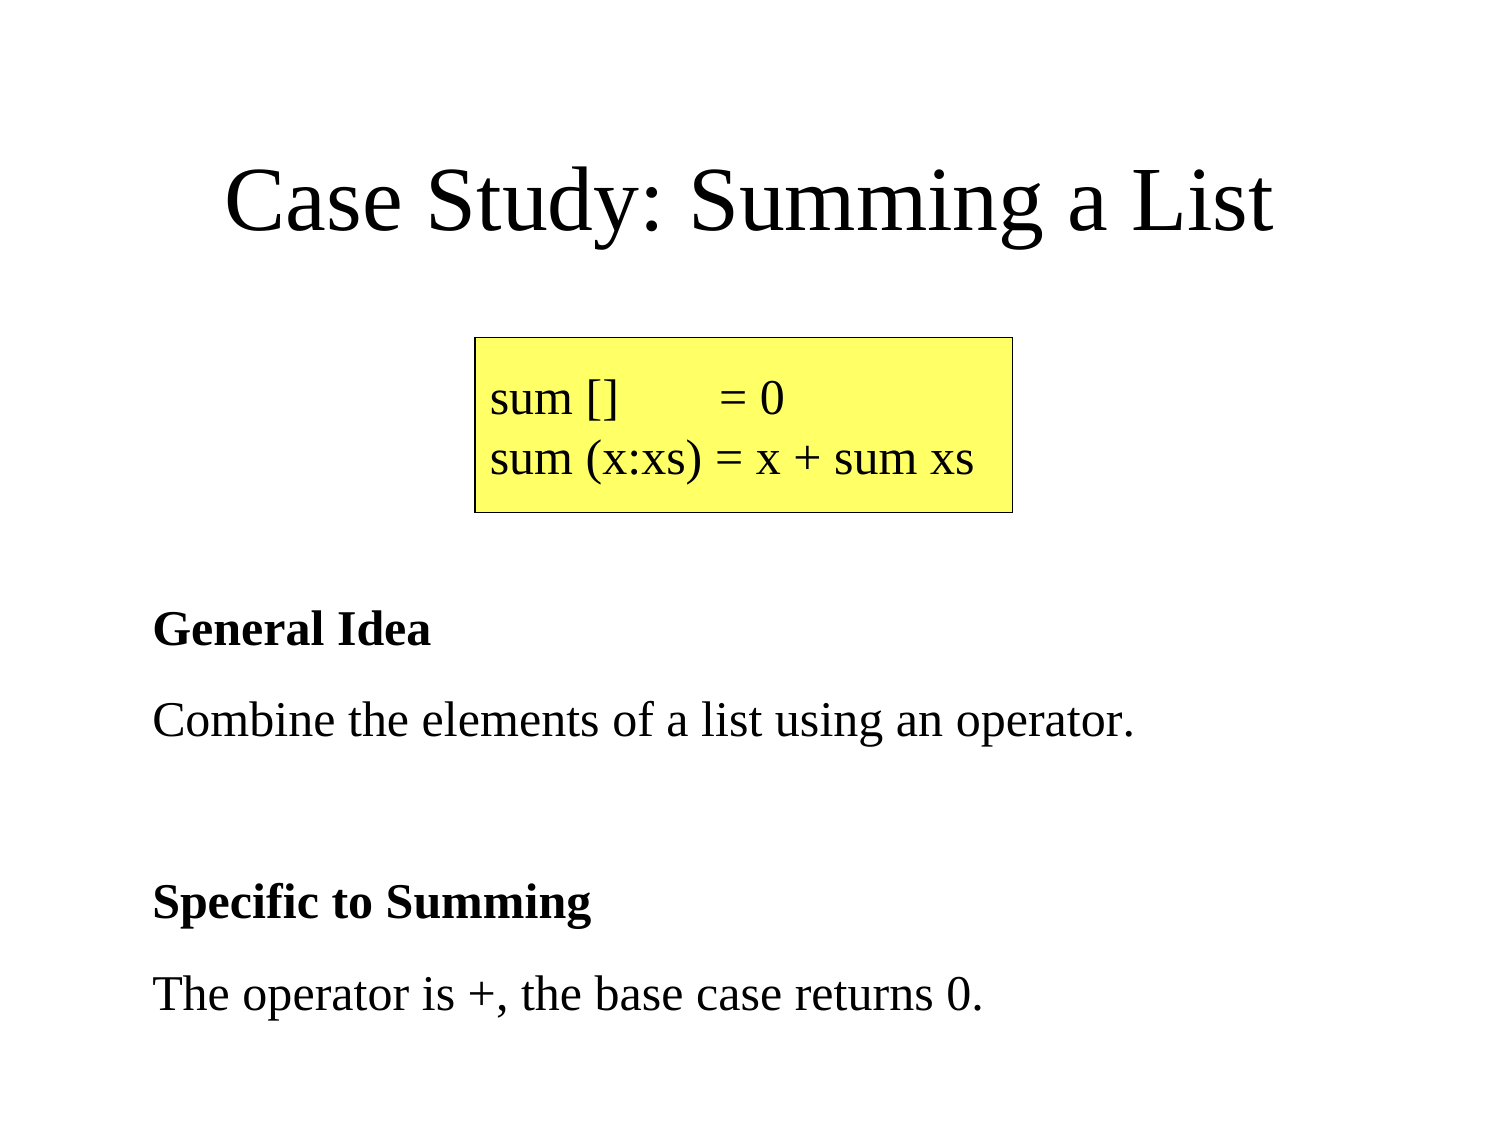

# Case Study: Summing a List
sum [] = 0
sum (x:xs) = x + sum xs
General Idea
Combine the elements of a list using an operator.
Specific to Summing
The operator is +, the base case returns 0.